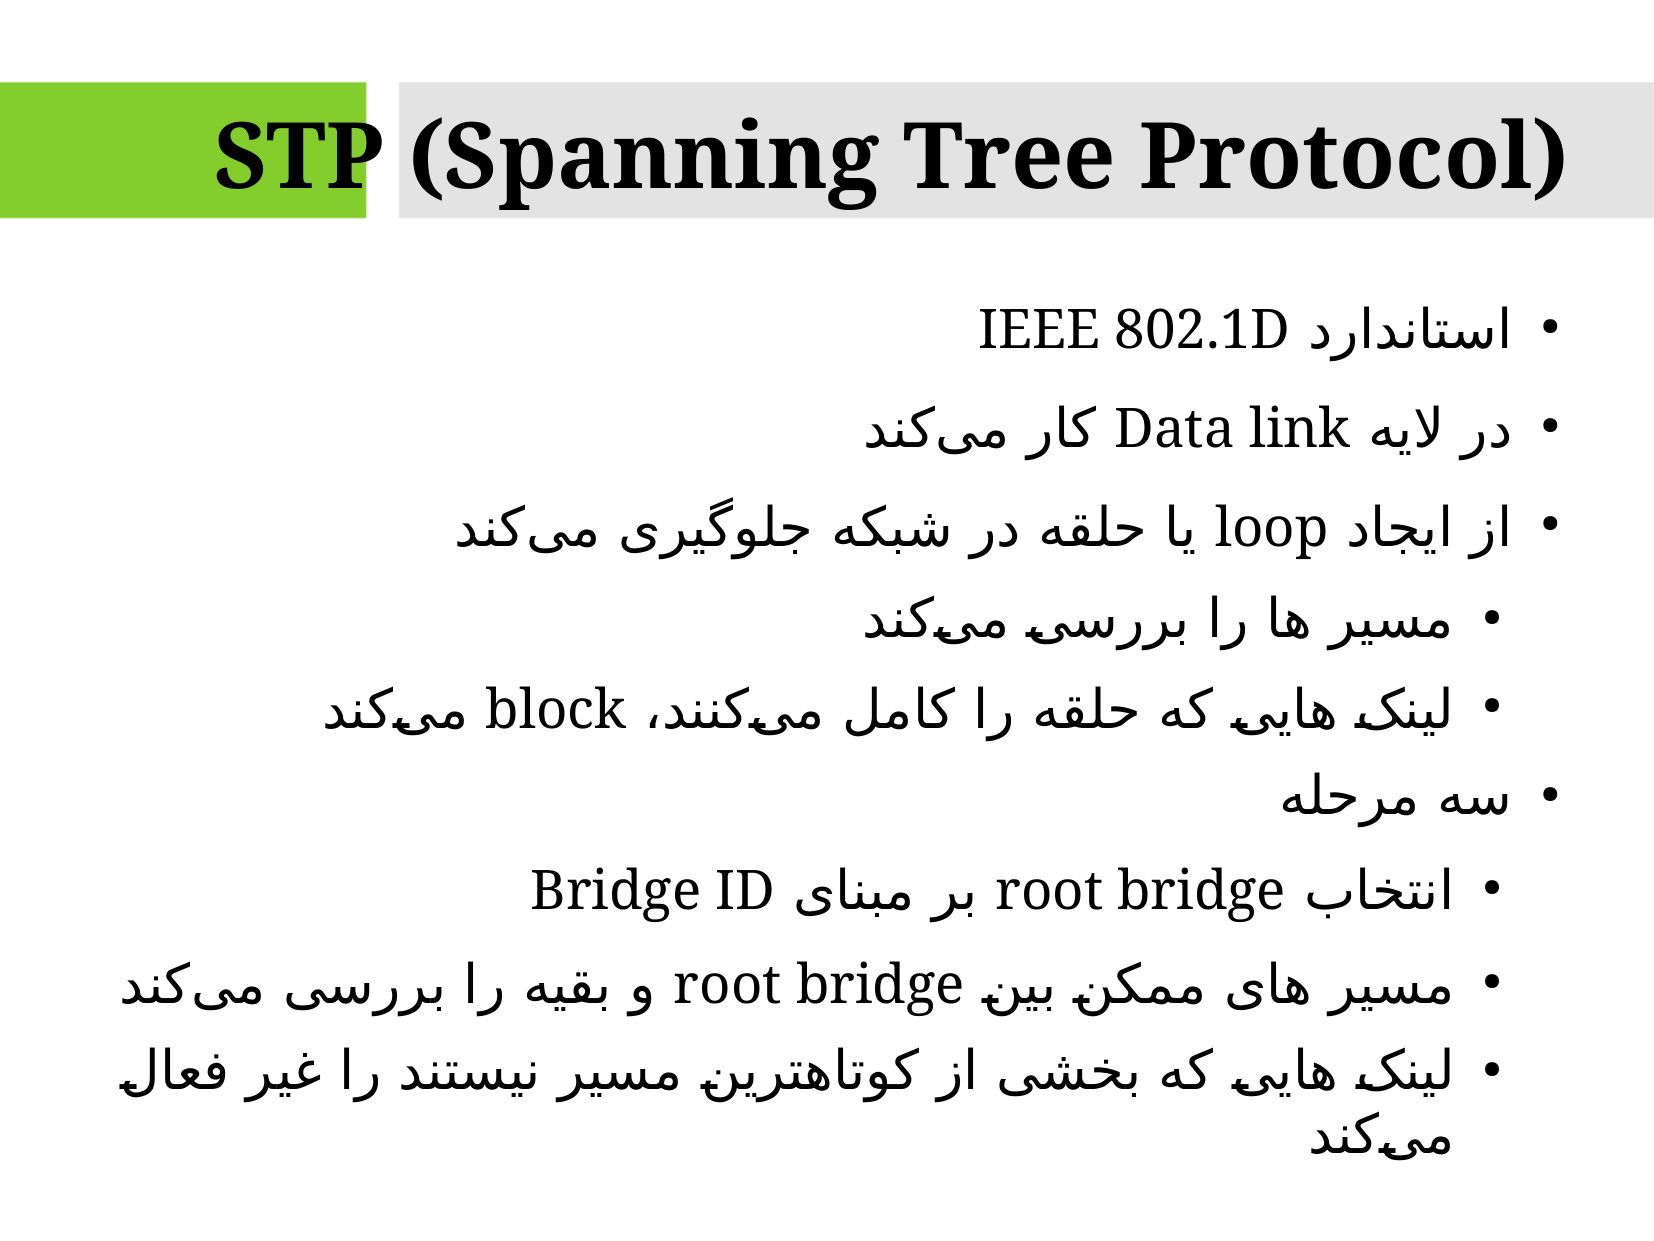

# STP (Spanning Tree Protocol)
استاندارد IEEE 802.1D
در لایه Data link کار می‌کند
از ایجاد loop یا حلقه در شبکه جلوگیری می‌کند
مسیر ها را بررسی می‌کند
لینک هایی که حلقه را کامل می‌کنند، block می‌کند
سه مرحله
انتخاب root bridge بر مبنای Bridge ID
مسیر های ممکن بین root bridge و بقیه را بررسی می‌کند
لینک هایی که بخشی از کوتاهترین مسیر نیستند را غیر فعال می‌کند